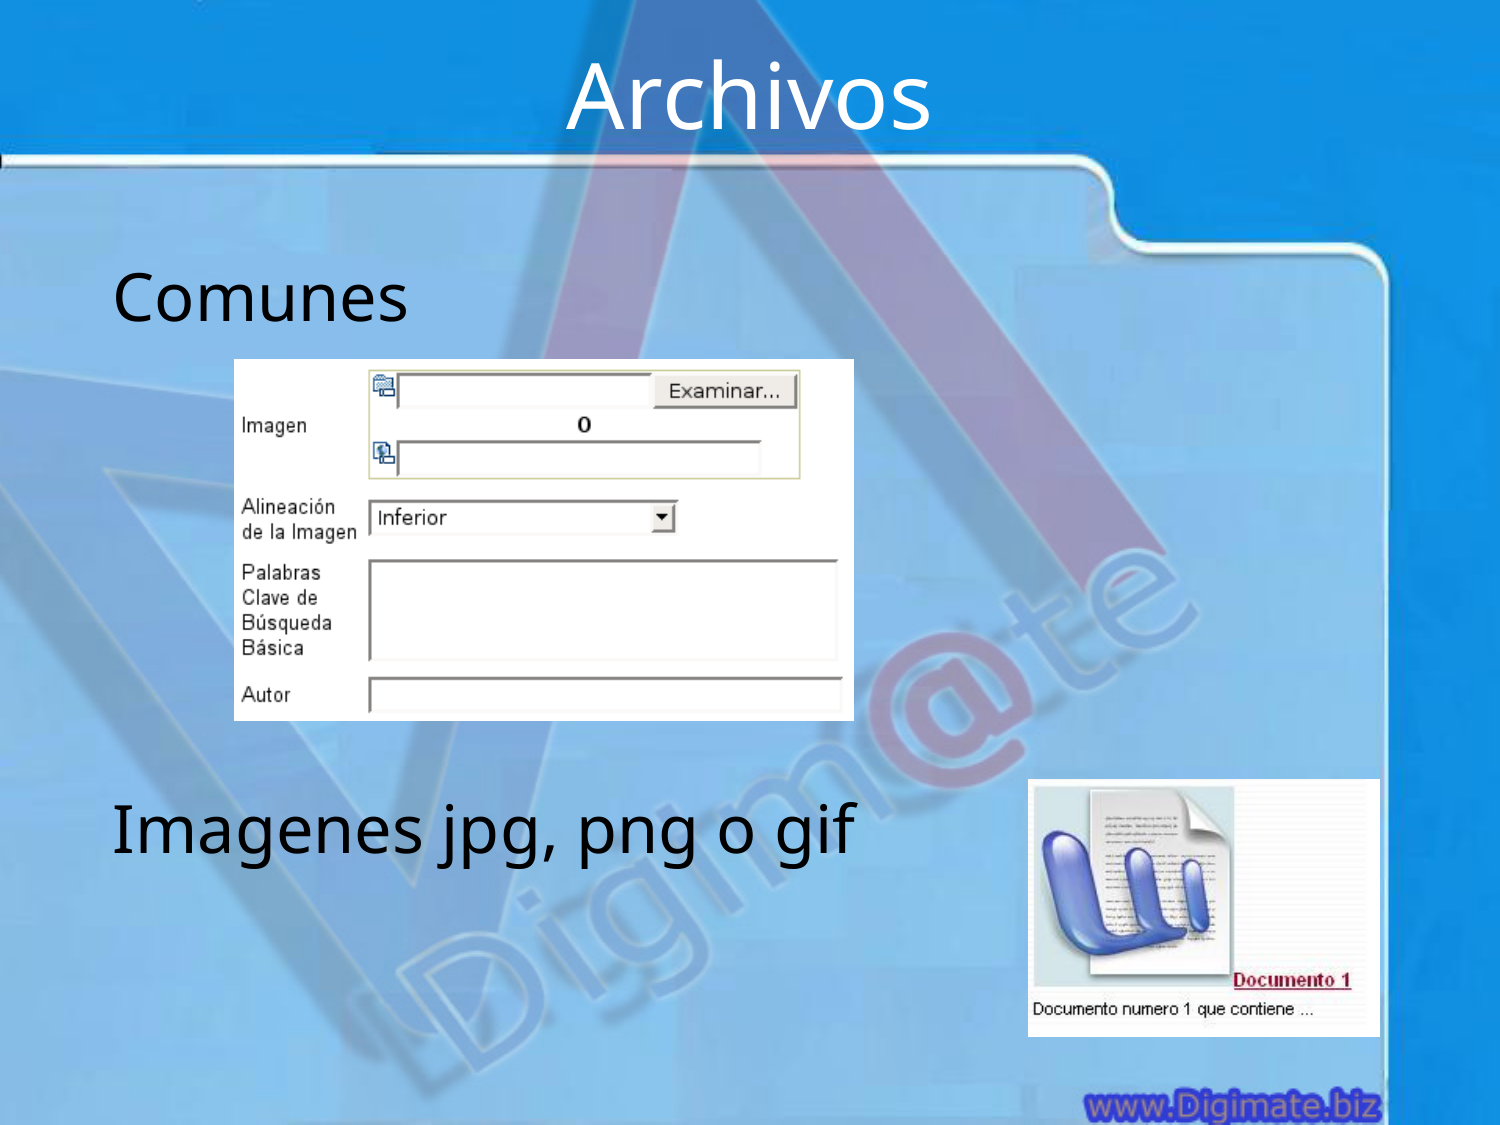

# Archivos
Comunes
Imagenes jpg, png o gif